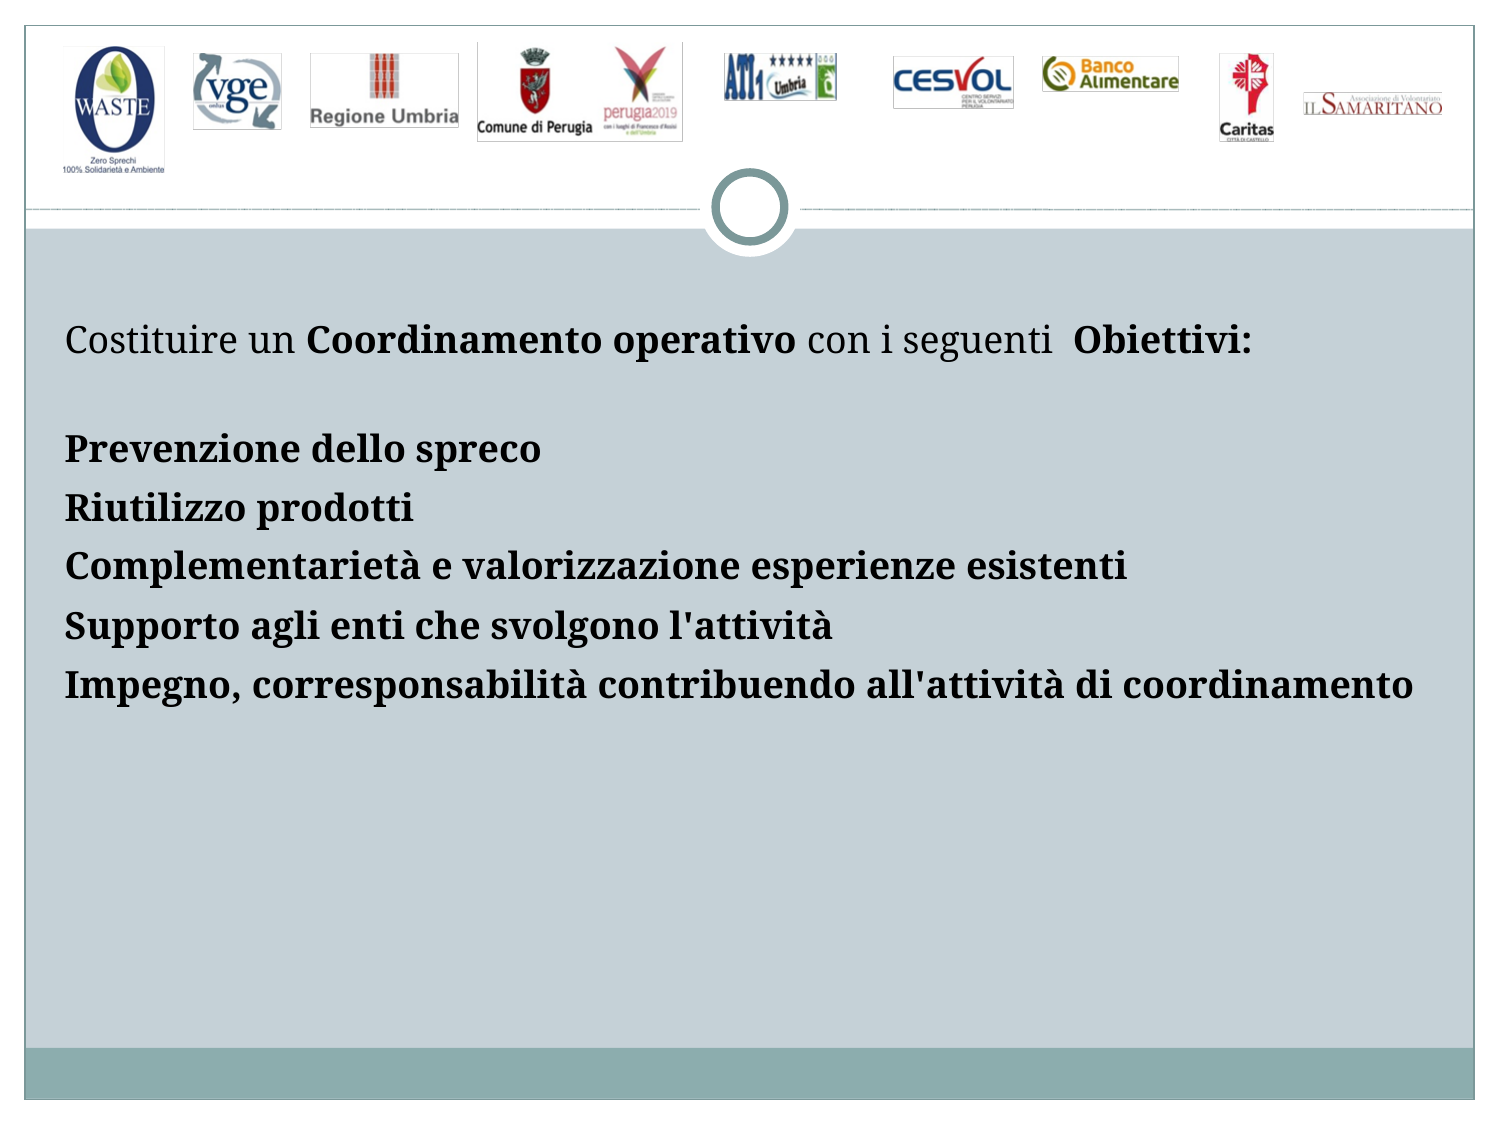

#
Costituire un Coordinamento operativo con i seguenti Obiettivi:
Prevenzione dello spreco
Riutilizzo prodotti
Complementarietà e valorizzazione esperienze esistenti
Supporto agli enti che svolgono l'attività
Impegno, corresponsabilità contribuendo all'attività di coordinamento